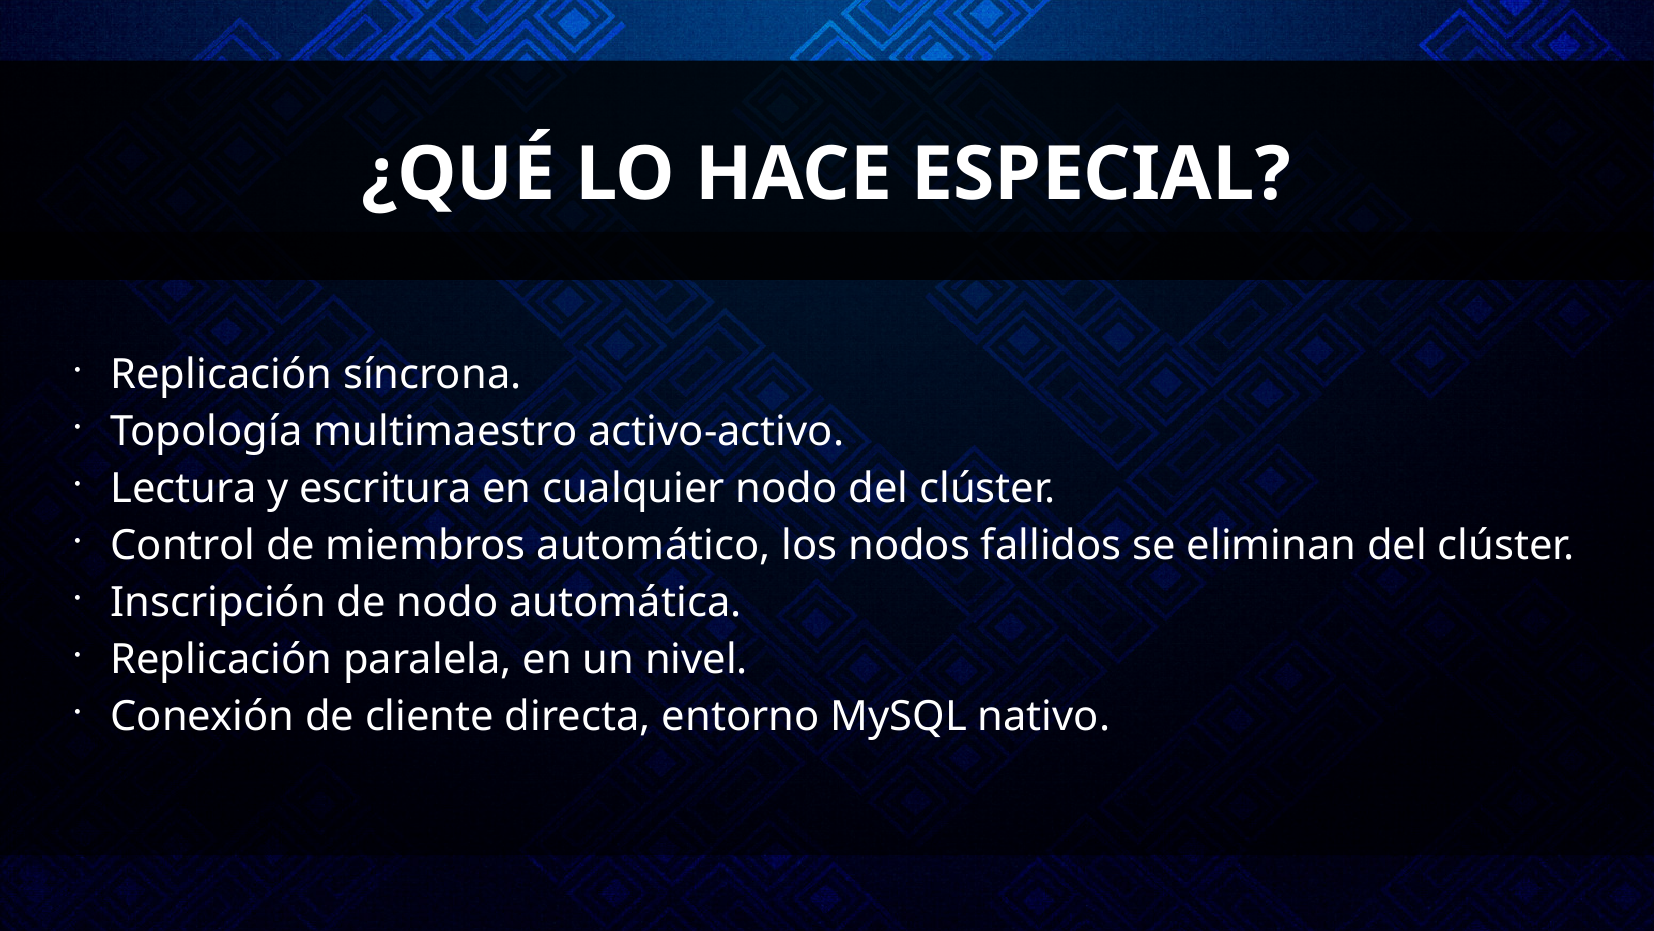

¿QUÉ LO HACE ESPECIAL?
Replicación síncrona.
Topología multimaestro activo-activo.
Lectura y escritura en cualquier nodo del clúster.
Control de miembros automático, los nodos fallidos se eliminan del clúster.
Inscripción de nodo automática.
Replicación paralela, en un nivel.
Conexión de cliente directa, entorno MySQL nativo.